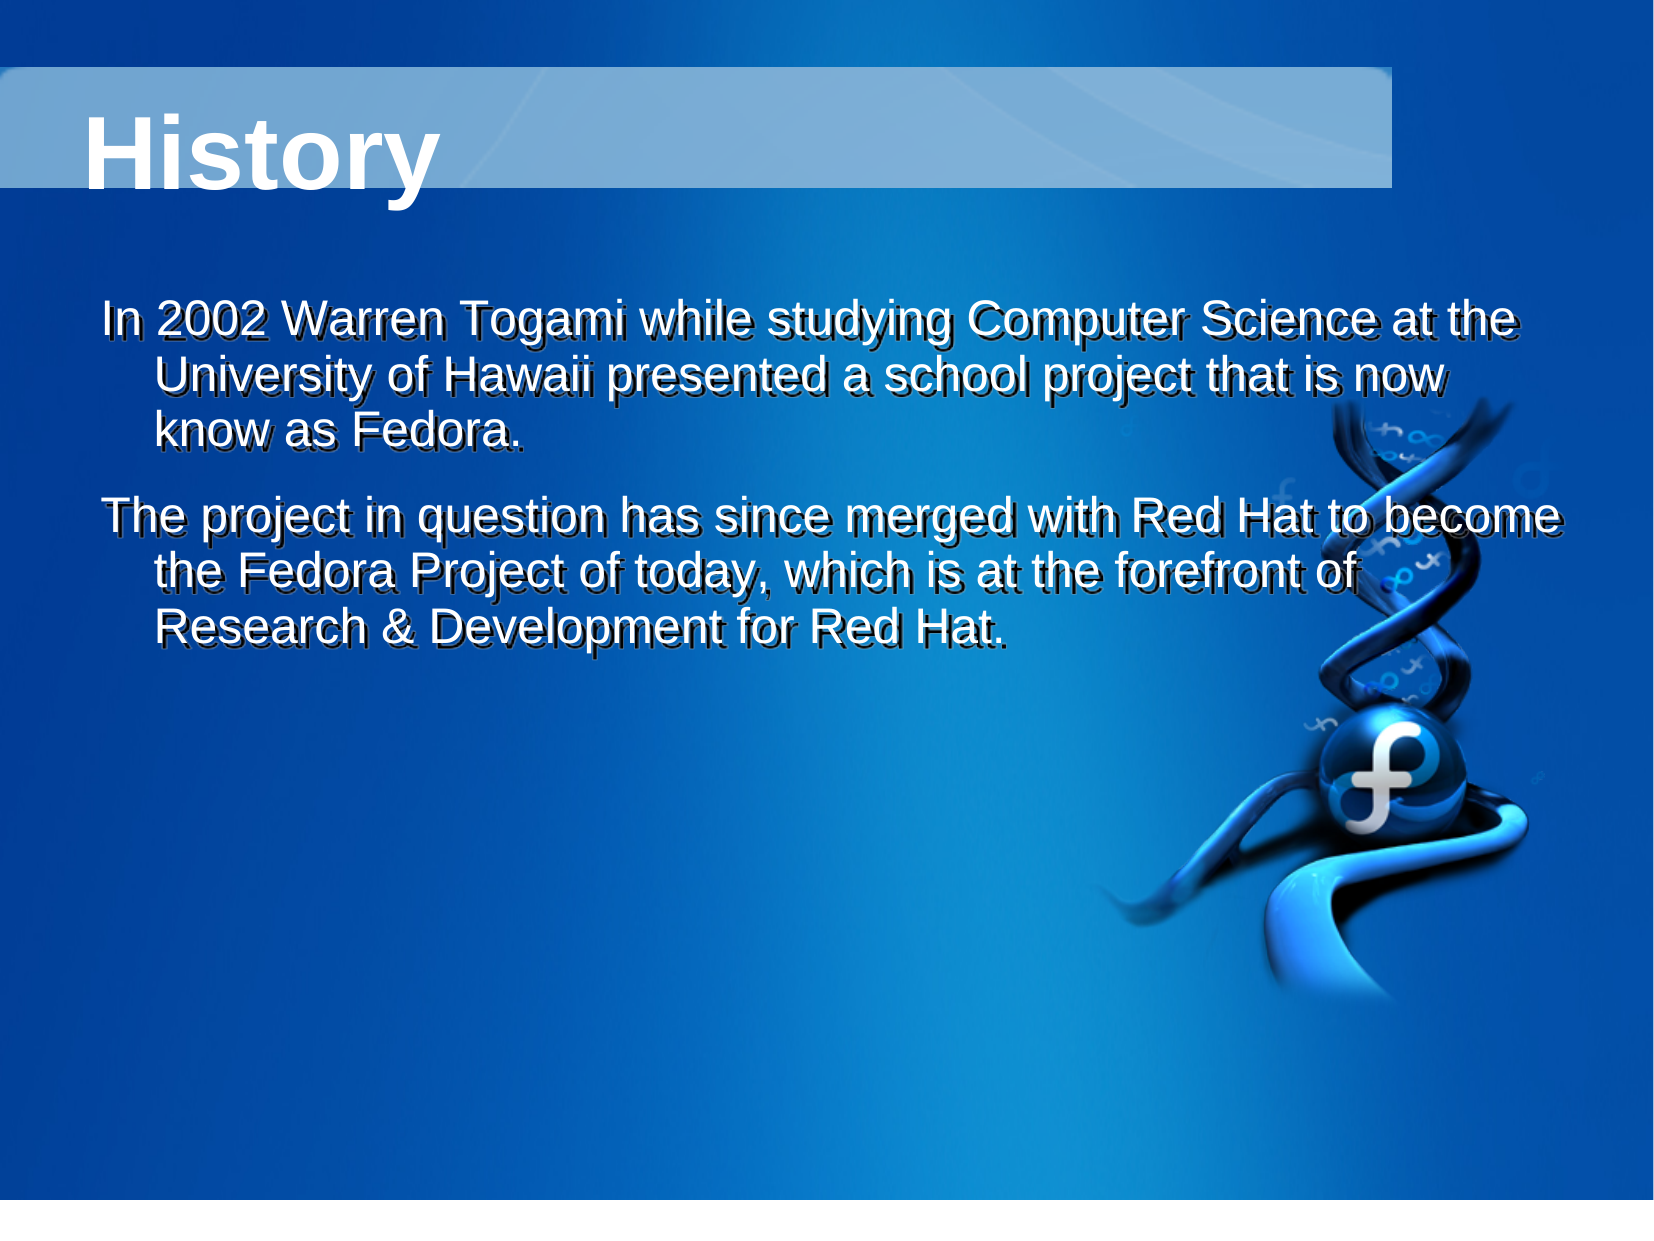

# History
In 2002 Warren Togami while studying Computer Science at the University of Hawaii presented a school project that is now know as Fedora.
The project in question has since merged with Red Hat to become the Fedora Project of today, which is at the forefront of Research & Development for Red Hat.